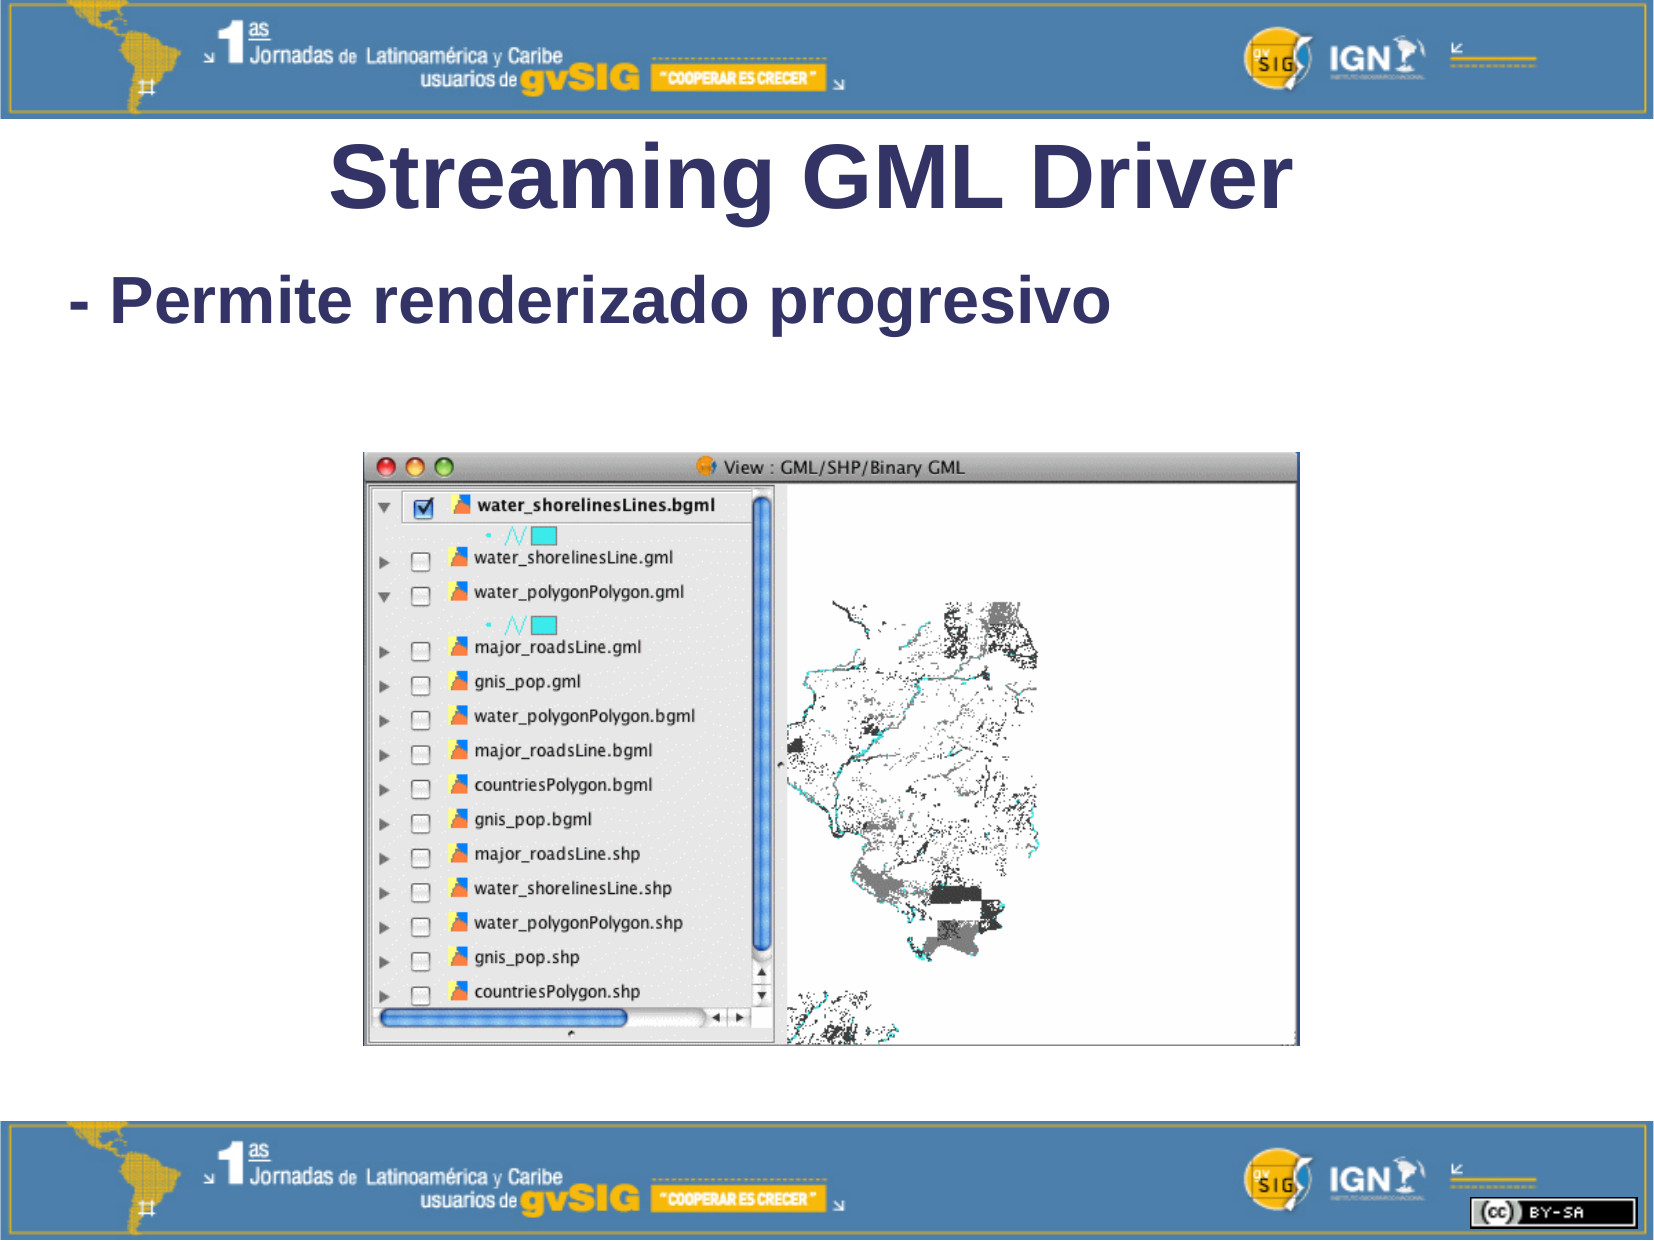

Streaming GML Driver
- Permite renderizado progresivo